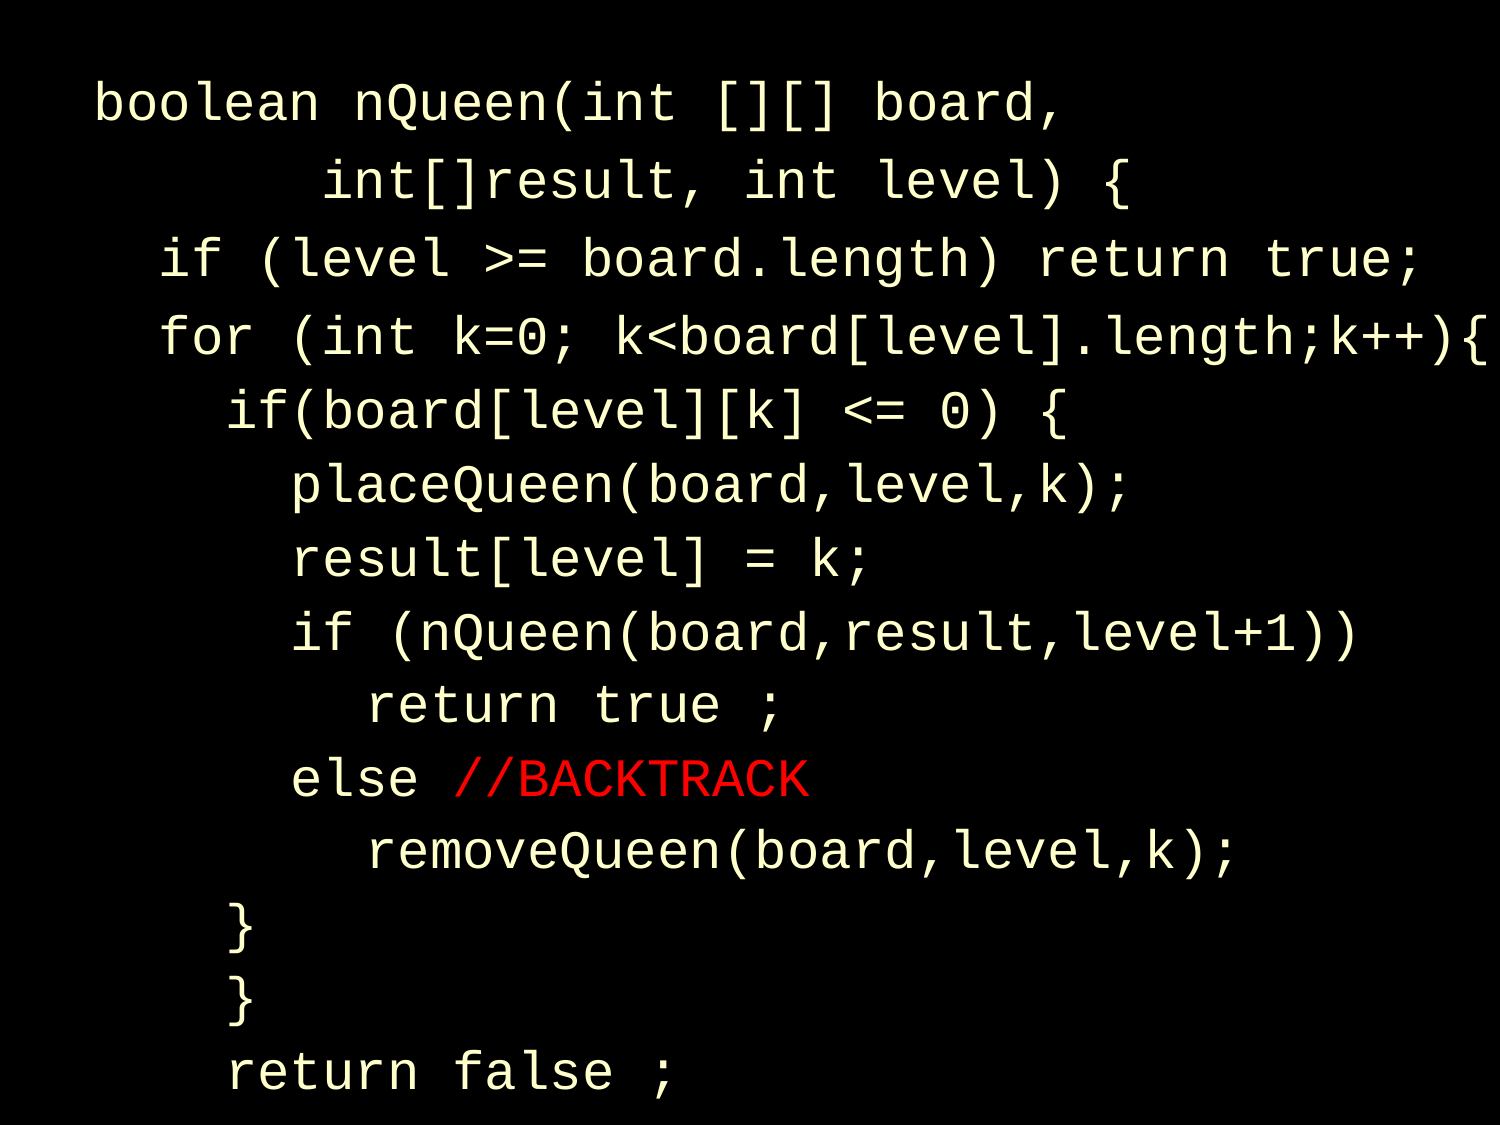

# boolean nQueen(int [][] board,
 int[]result, int level) {
 if (level >= board.length) return true;
 for (int k=0; k<board[level].length;k++){
if(board[level][k] <= 0) {
 placeQueen(board,level,k);
 result[level] = k;
 if (nQueen(board,result,level+1))
 return true ;
 else //BACKTRACK
 removeQueen(board,level,k);
}
}
return false ;
}